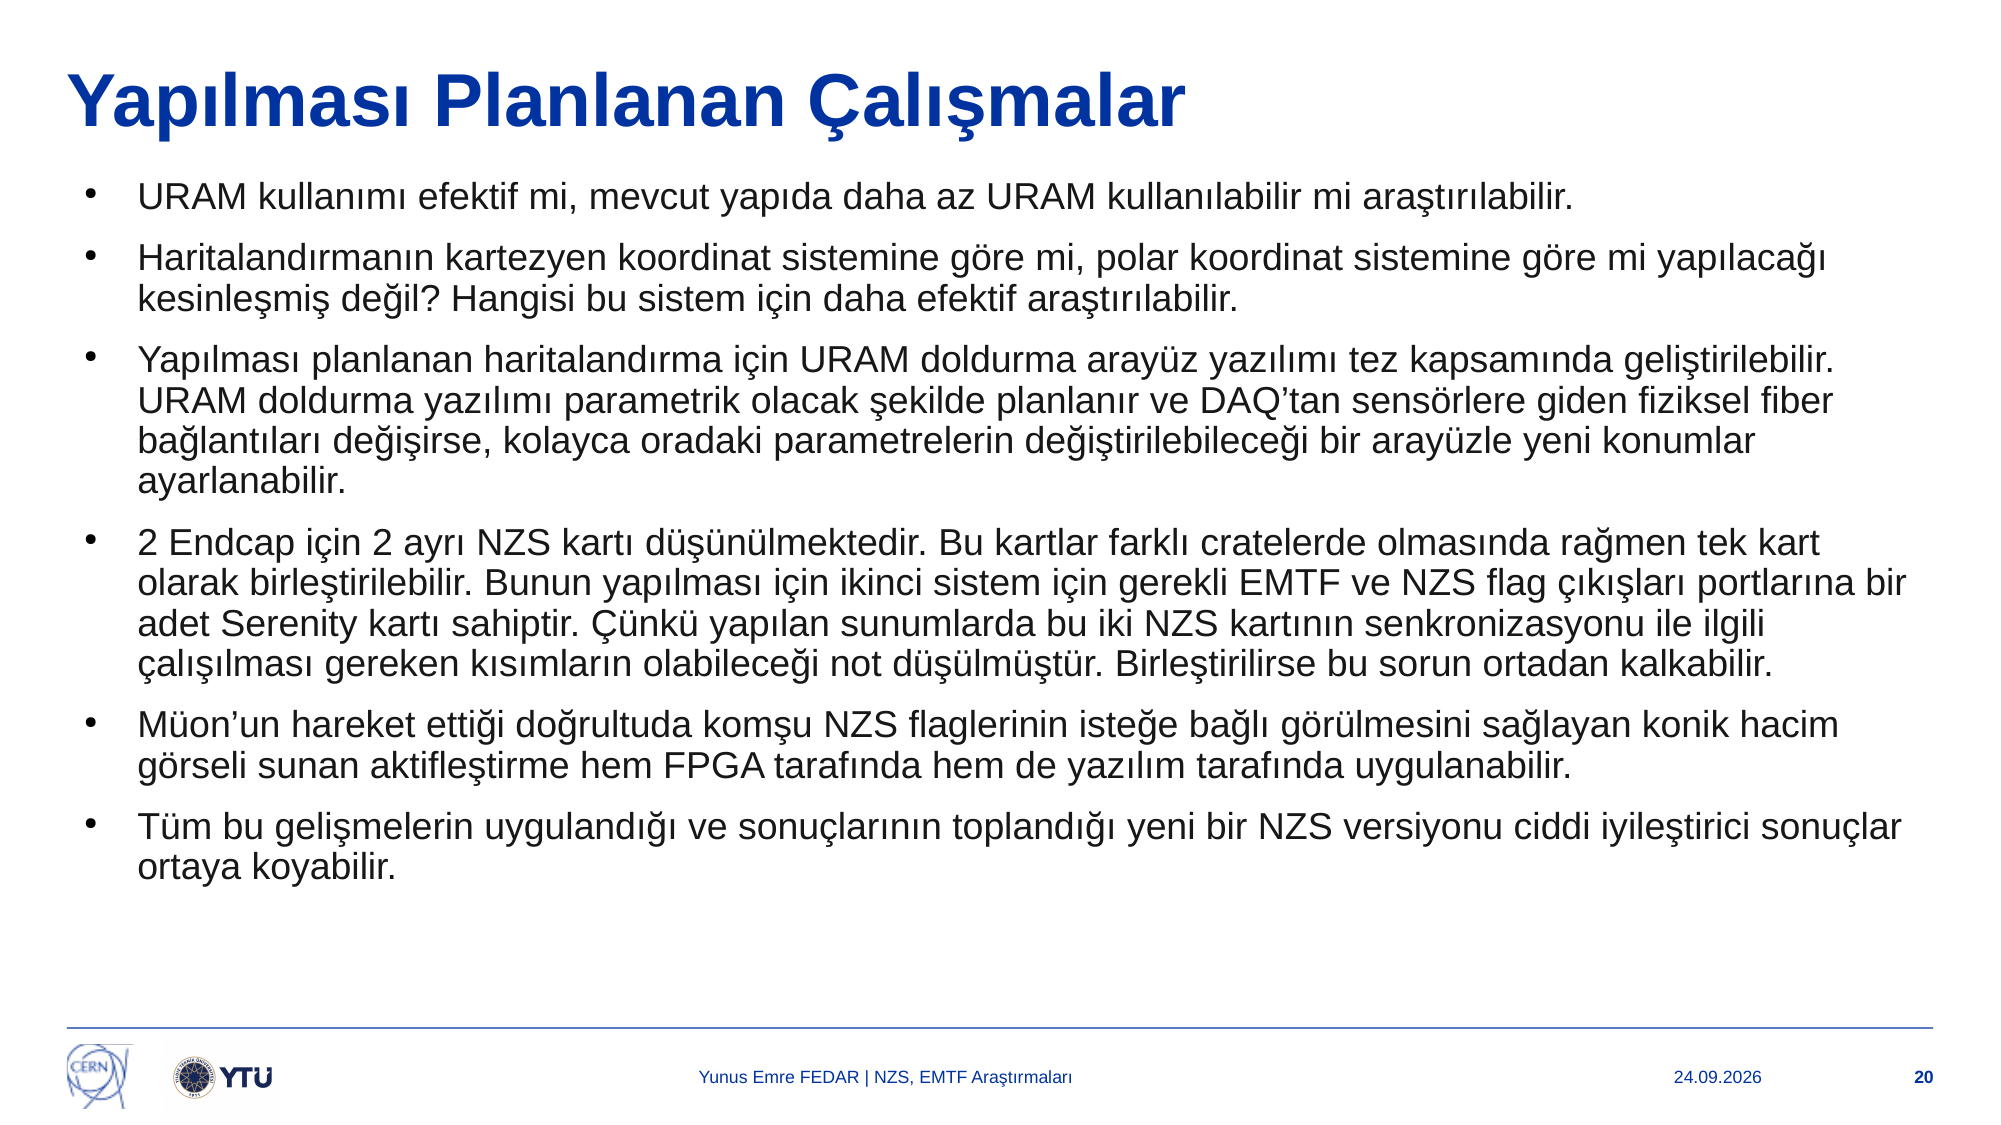

# Yapılması Planlanan Çalışmalar
URAM kullanımı efektif mi, mevcut yapıda daha az URAM kullanılabilir mi araştırılabilir.
Haritalandırmanın kartezyen koordinat sistemine göre mi, polar koordinat sistemine göre mi yapılacağı kesinleşmiş değil? Hangisi bu sistem için daha efektif araştırılabilir.
Yapılması planlanan haritalandırma için URAM doldurma arayüz yazılımı tez kapsamında geliştirilebilir. URAM doldurma yazılımı parametrik olacak şekilde planlanır ve DAQ’tan sensörlere giden fiziksel fiber bağlantıları değişirse, kolayca oradaki parametrelerin değiştirilebileceği bir arayüzle yeni konumlar ayarlanabilir.
2 Endcap için 2 ayrı NZS kartı düşünülmektedir. Bu kartlar farklı cratelerde olmasında rağmen tek kart olarak birleştirilebilir. Bunun yapılması için ikinci sistem için gerekli EMTF ve NZS flag çıkışları portlarına bir adet Serenity kartı sahiptir. Çünkü yapılan sunumlarda bu iki NZS kartının senkronizasyonu ile ilgili çalışılması gereken kısımların olabileceği not düşülmüştür. Birleştirilirse bu sorun ortadan kalkabilir.
Müon’un hareket ettiği doğrultuda komşu NZS flaglerinin isteğe bağlı görülmesini sağlayan konik hacim görseli sunan aktifleştirme hem FPGA tarafında hem de yazılım tarafında uygulanabilir.
Tüm bu gelişmelerin uygulandığı ve sonuçlarının toplandığı yeni bir NZS versiyonu ciddi iyileştirici sonuçlar ortaya koyabilir.
Yunus Emre FEDAR | NZS, EMTF Araştırmaları